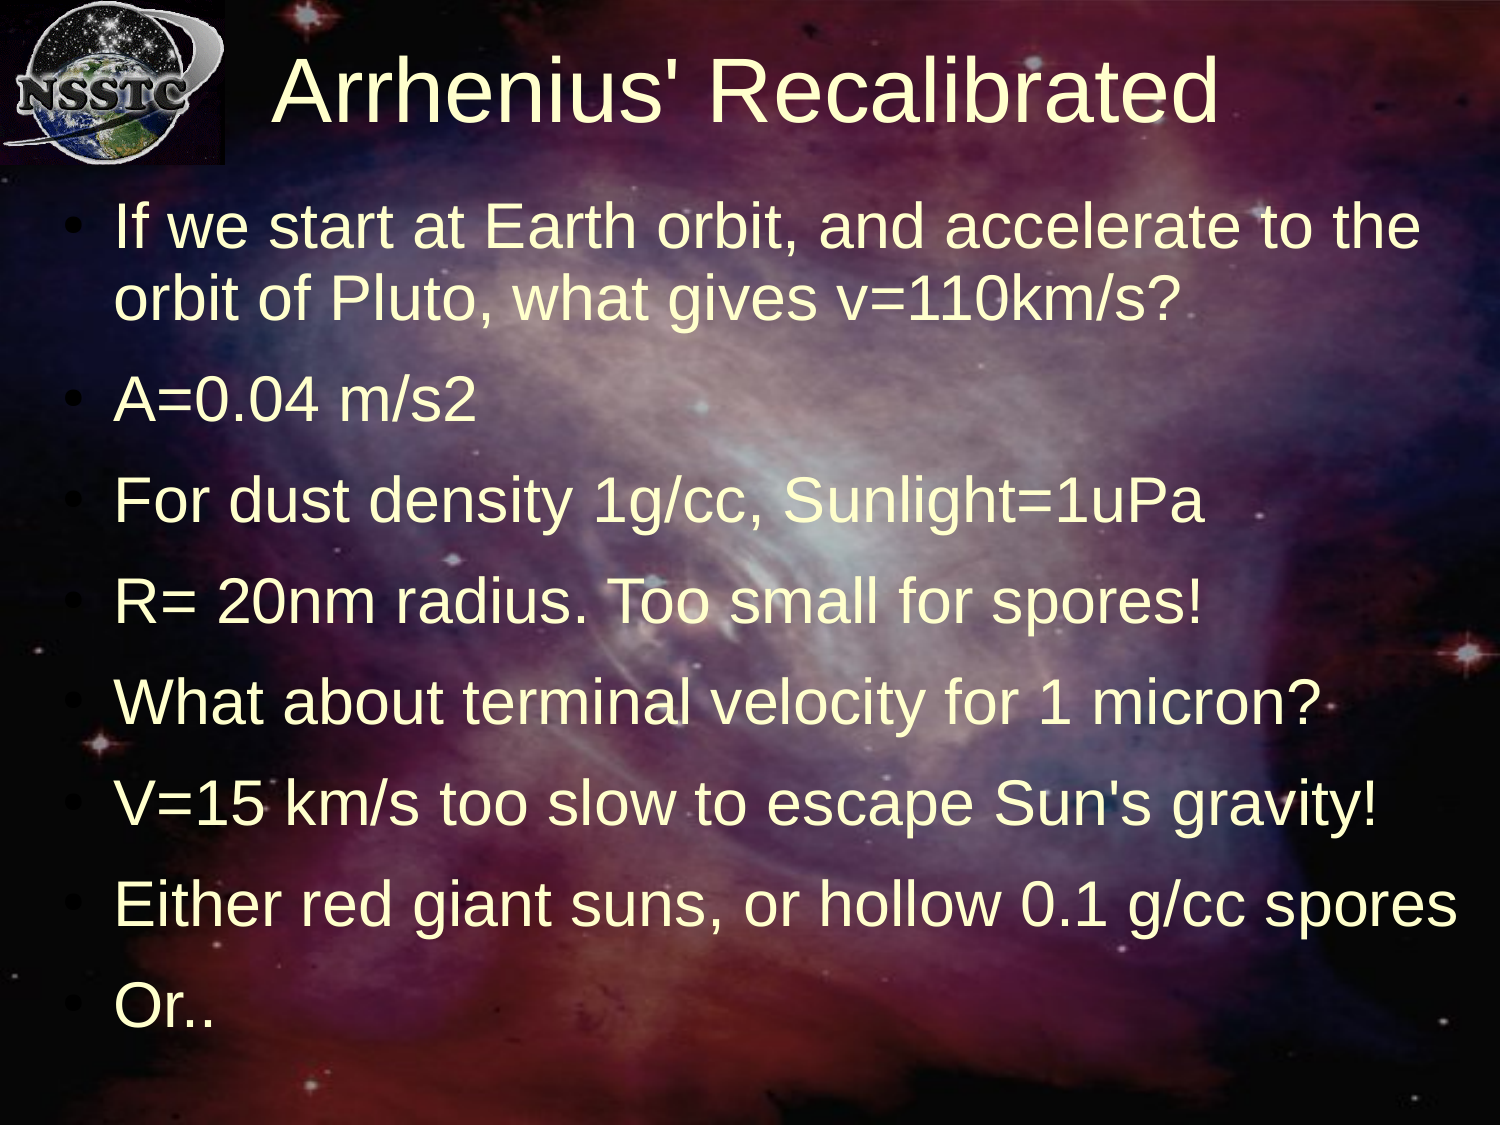

# Arrhenius' Recalibrated
If we start at Earth orbit, and accelerate to the orbit of Pluto, what gives v=110km/s?
A=0.04 m/s2
For dust density 1g/cc, Sunlight=1uPa
R= 20nm radius. Too small for spores!
What about terminal velocity for 1 micron?
V=15 km/s too slow to escape Sun's gravity!
Either red giant suns, or hollow 0.1 g/cc spores
Or..